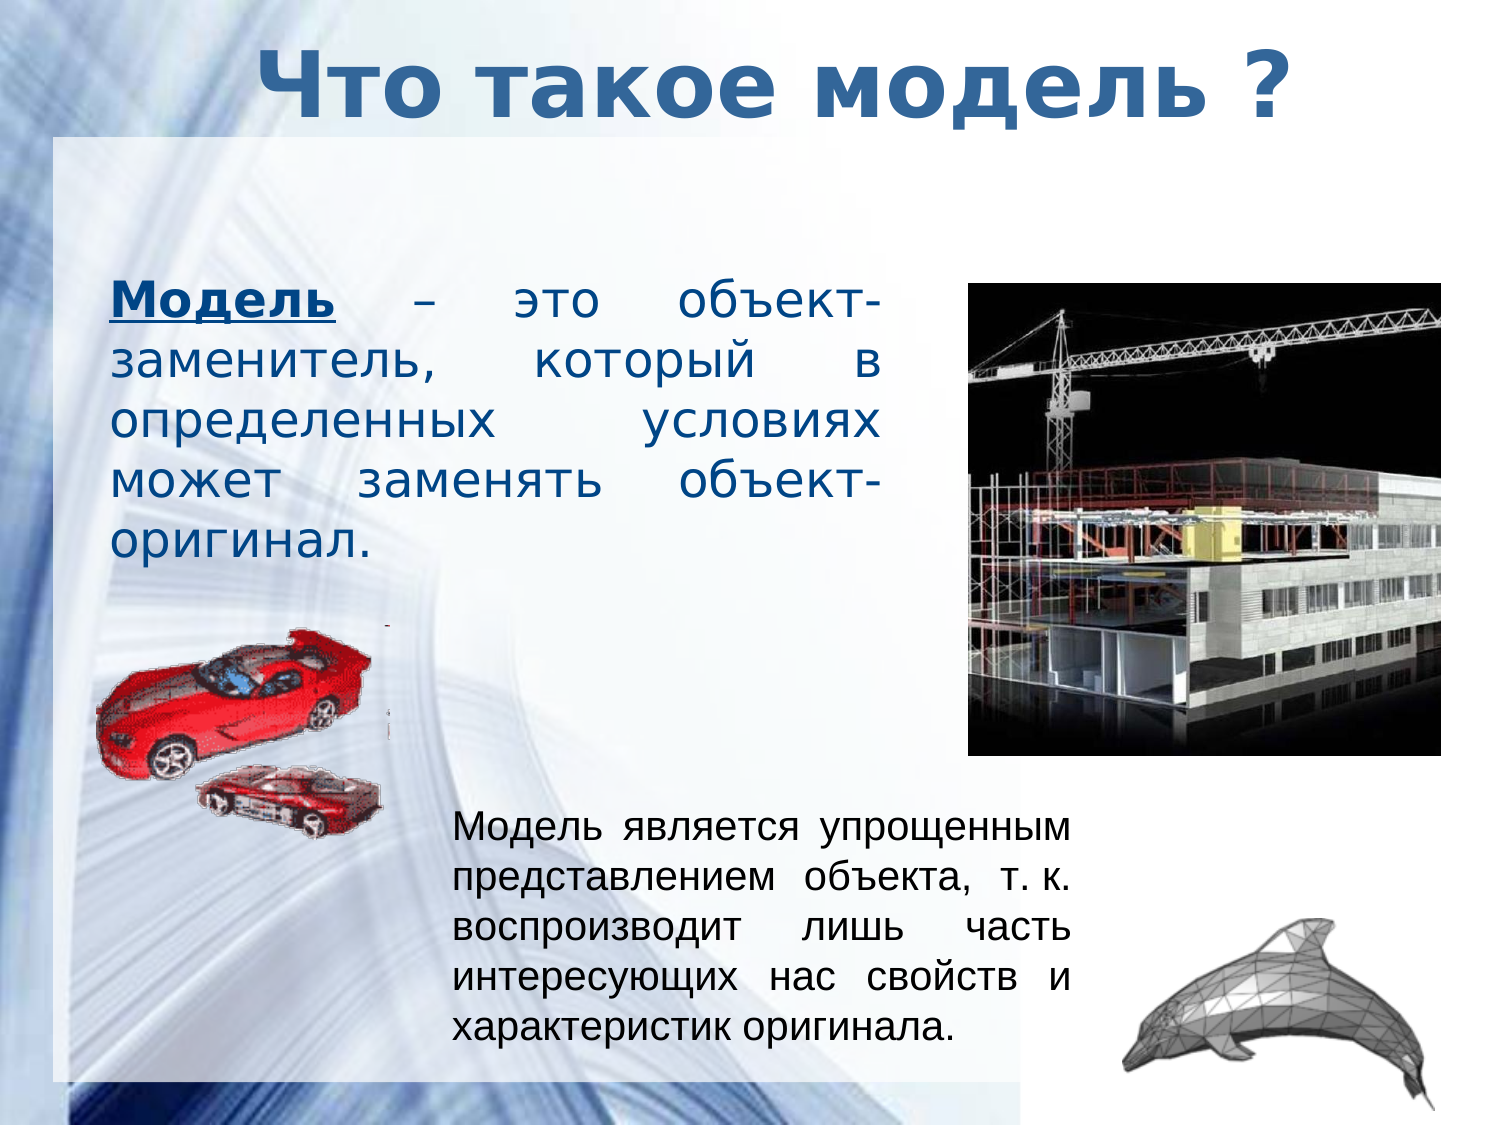

Что такое модель ?
Модель – это объект-заменитель, который в определенных условиях может заменять объект-оригинал.
Модель является упрощенным представлением объекта, т. к. воспроизводит лишь часть интересующих нас свойств и характеристик оригинала.